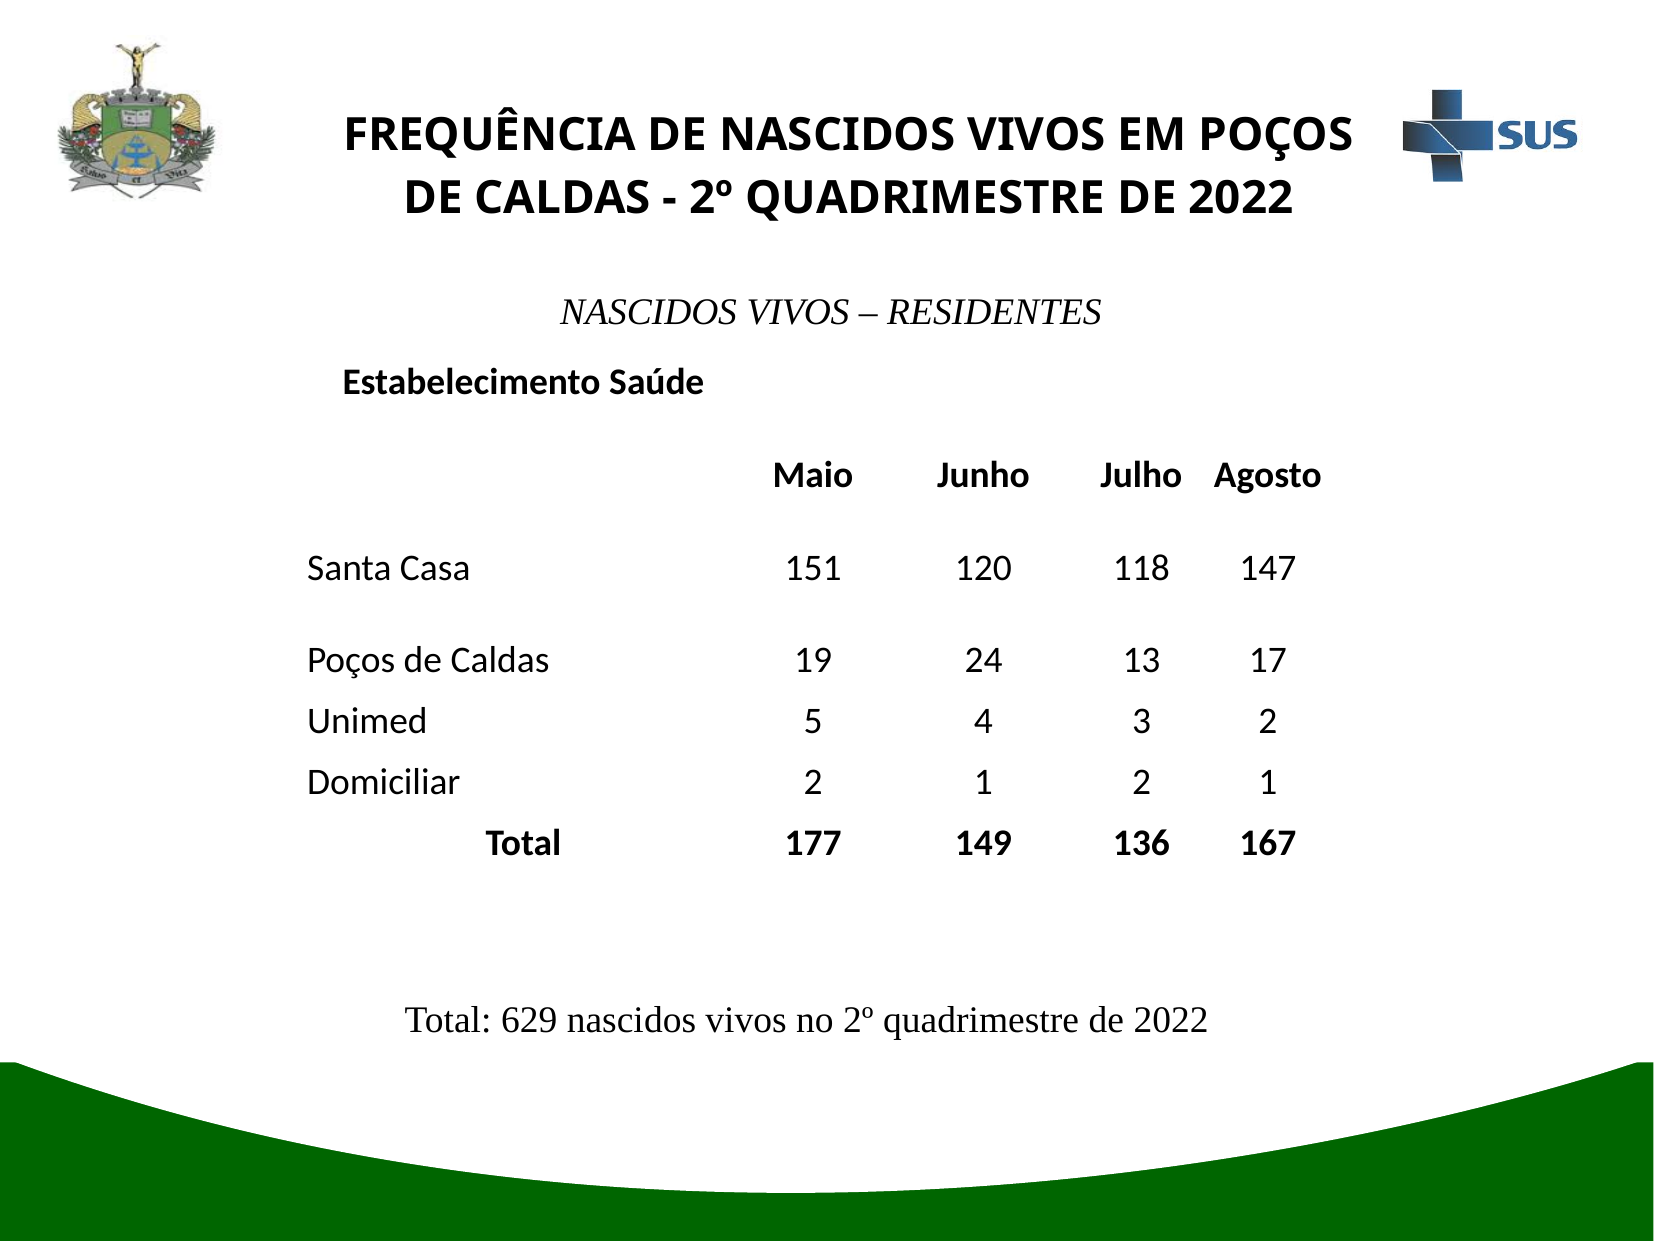

FREQUÊNCIA DE NASCIDOS VIVOS EM POÇOS DE CALDAS - 2º QUADRIMESTRE DE 2022
NASCIDOS VIVOS – RESIDENTES
| Estabelecimento Saúde | | | | |
| --- | --- | --- | --- | --- |
| | Maio | Junho | Julho | Agosto |
| Santa Casa | 151 | 120 | 118 | 147 |
| Poços de Caldas | 19 | 24 | 13 | 17 |
| Unimed | 5 | 4 | 3 | 2 |
| Domiciliar | 2 | 1 | 2 | 1 |
| Total | 177 | 149 | 136 | 167 |
Total: 629 nascidos vivos no 2º quadrimestre de 2022